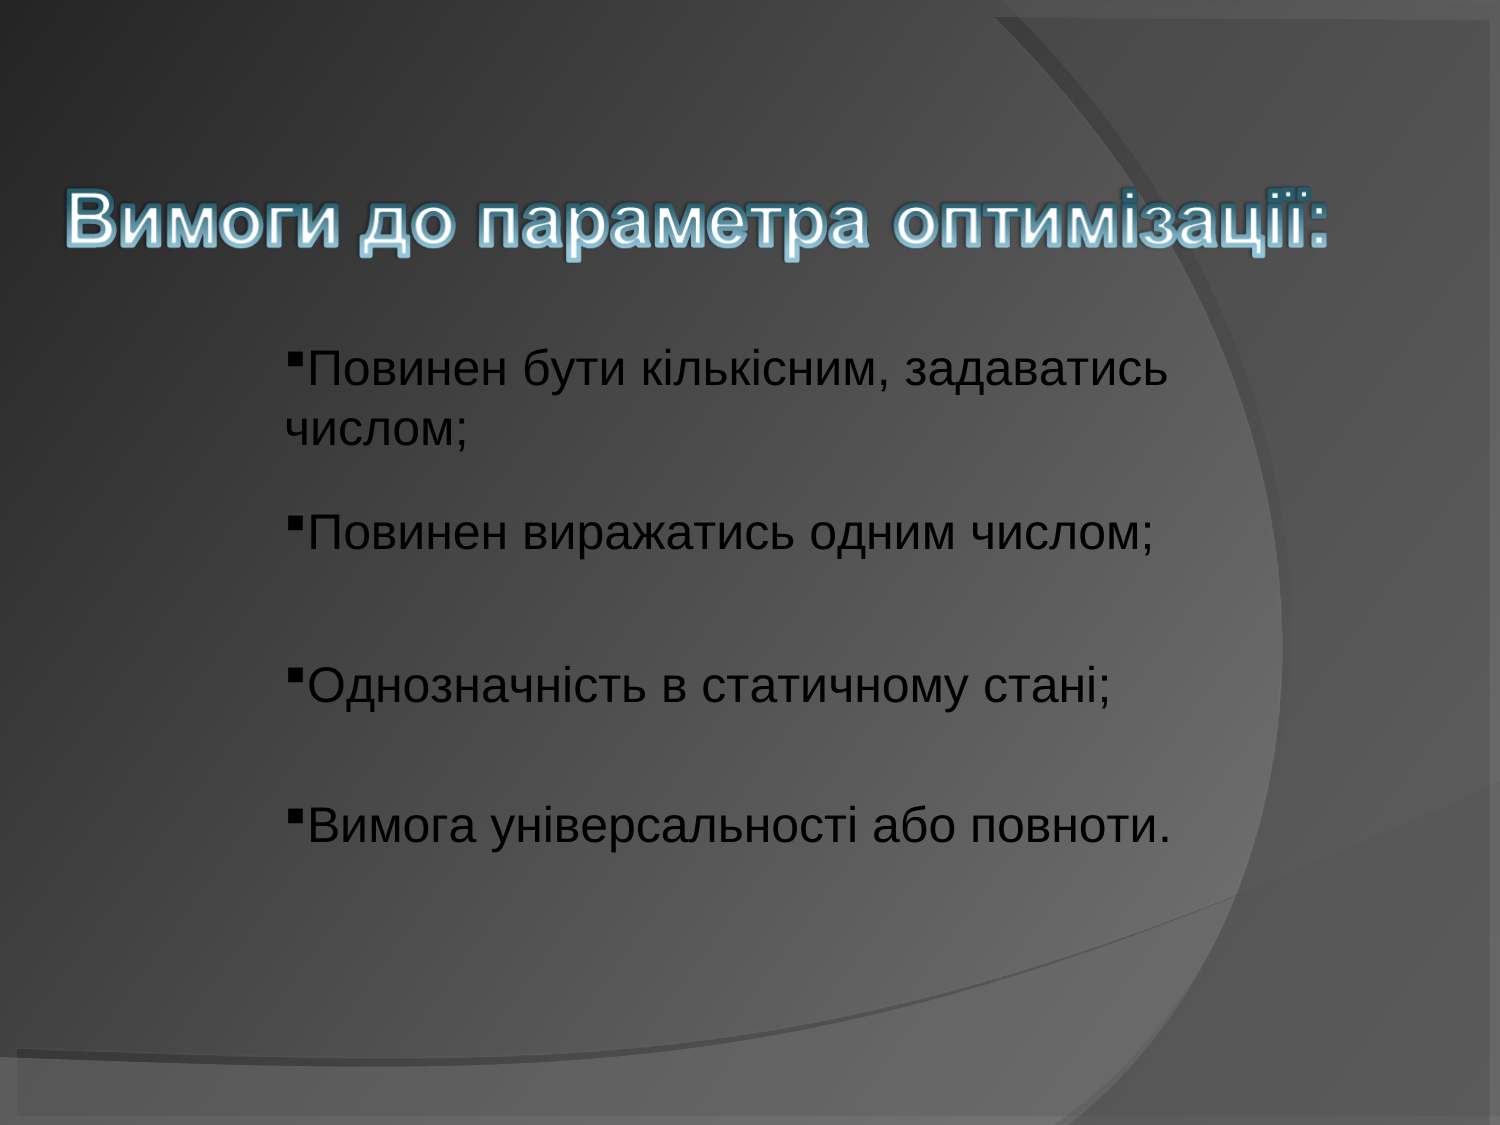

Повинен бути кількісним, задаватись числом;
Повинен виражатись одним числом;
Однозначність в статичному стані;
Вимога універсальності або повноти.